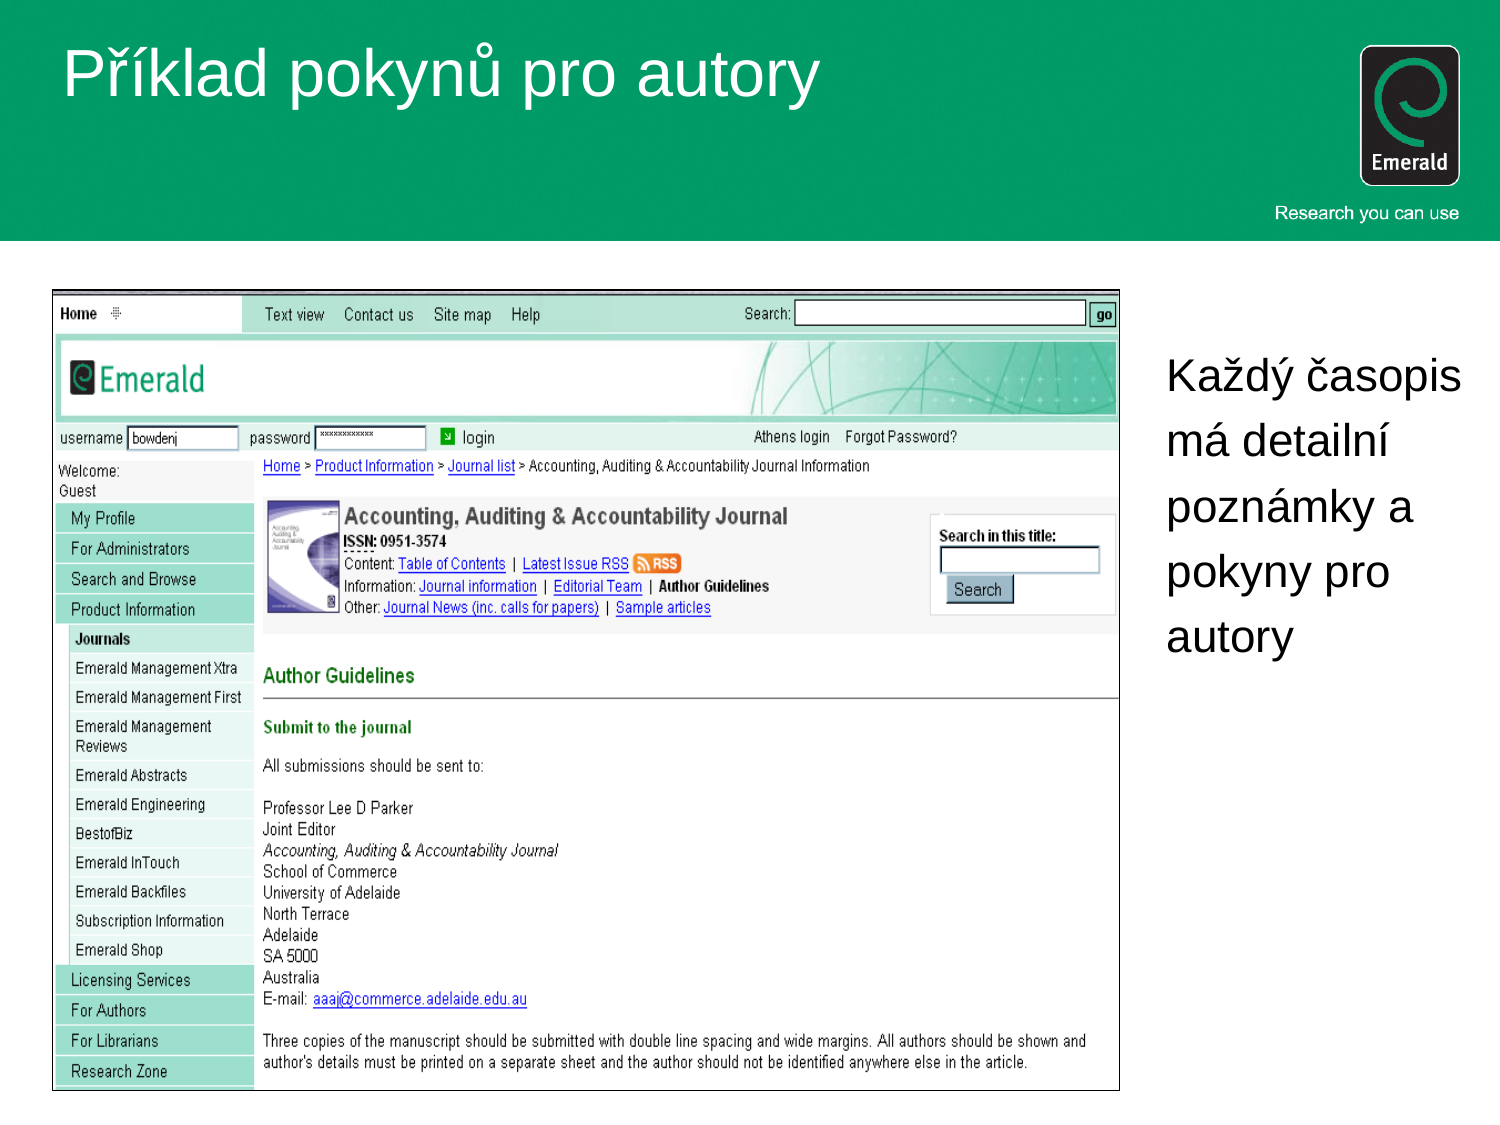

# Příklad pokynů pro autory
Každý časopis
má detailní
poznámky a
pokyny pro
autory